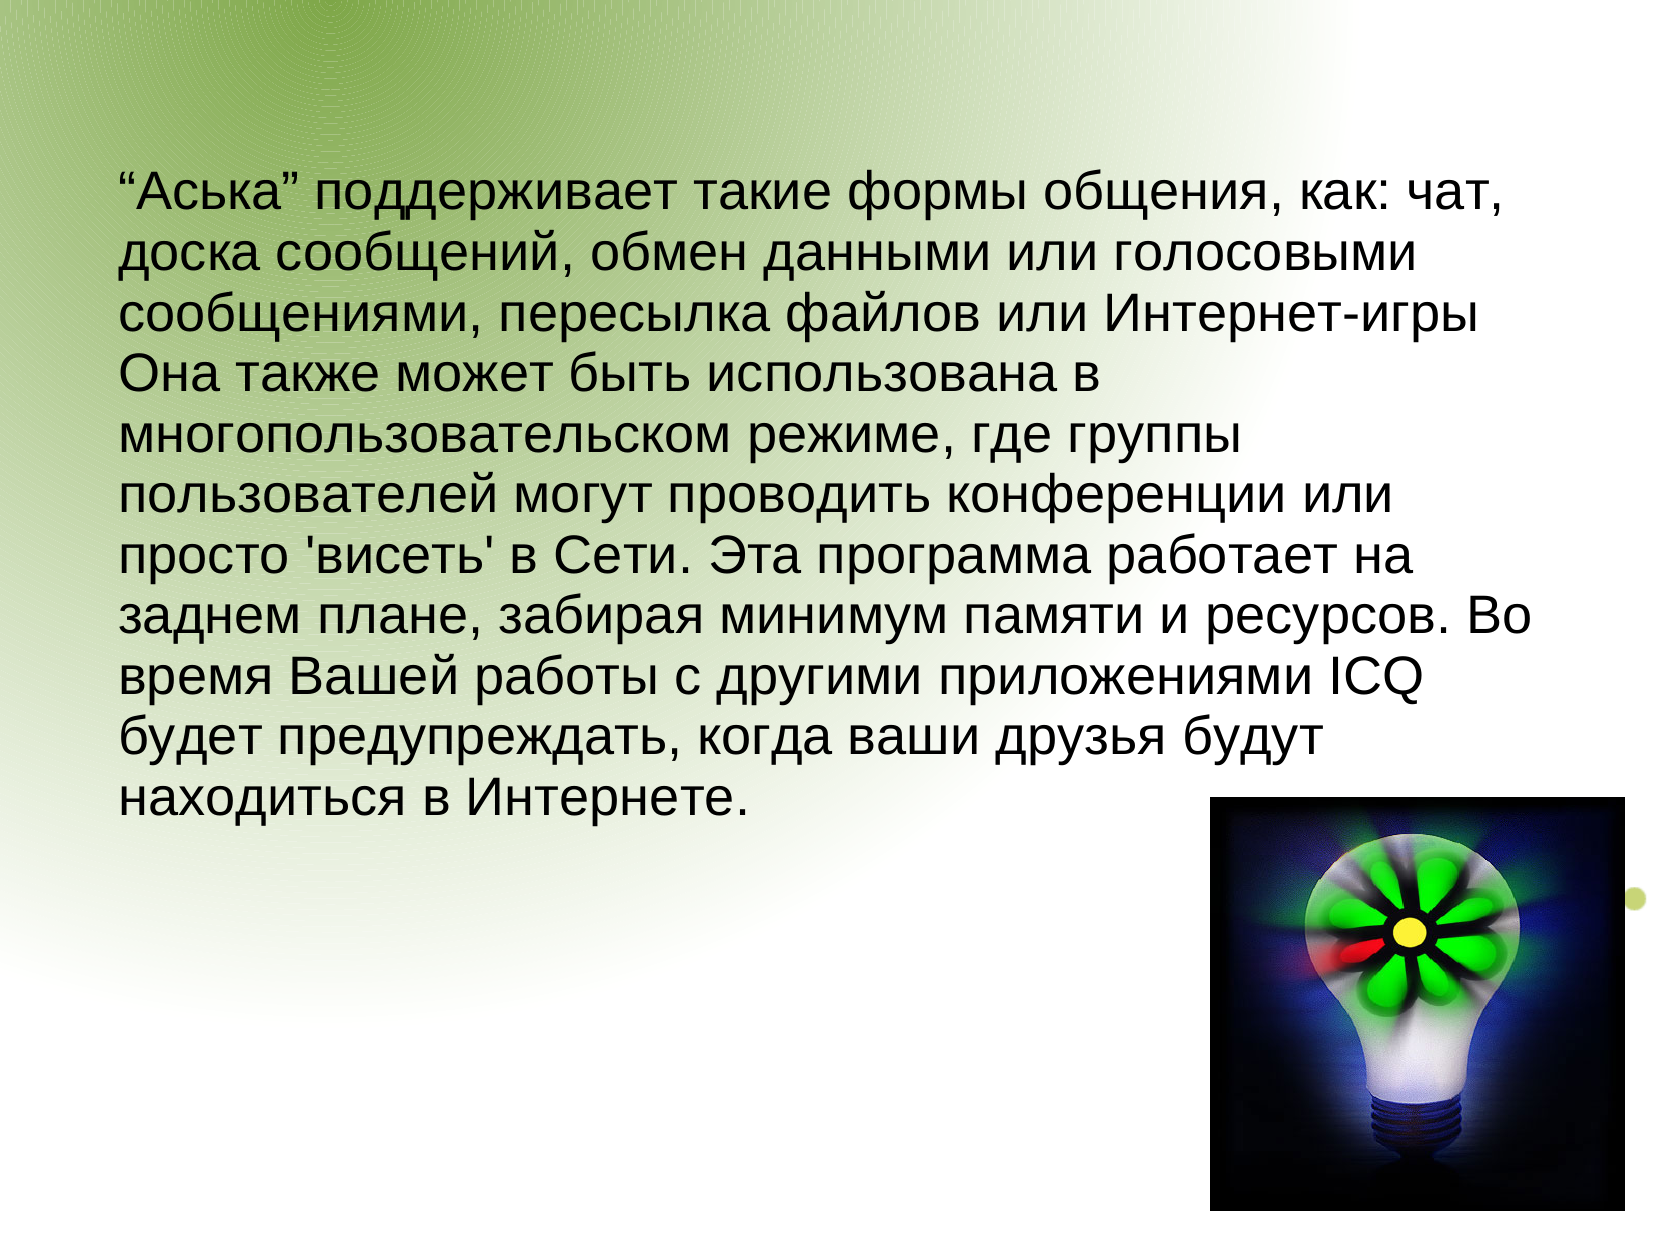

“Аська” поддерживает такие формы общения, как: чат, доска сообщений, обмен данными или голосовыми сообщениями, пересылка файлов или Интернет-игры Она также может быть использована в многопользовательском режиме, где группы пользователей могут проводить конференции или просто 'висеть' в Сети. Эта программа работает на заднем плане, забирая минимум памяти и ресурсов. Во время Вашей работы с другими приложениями ICQ будет предупреждать, когда ваши друзья будут находиться в Интернете.